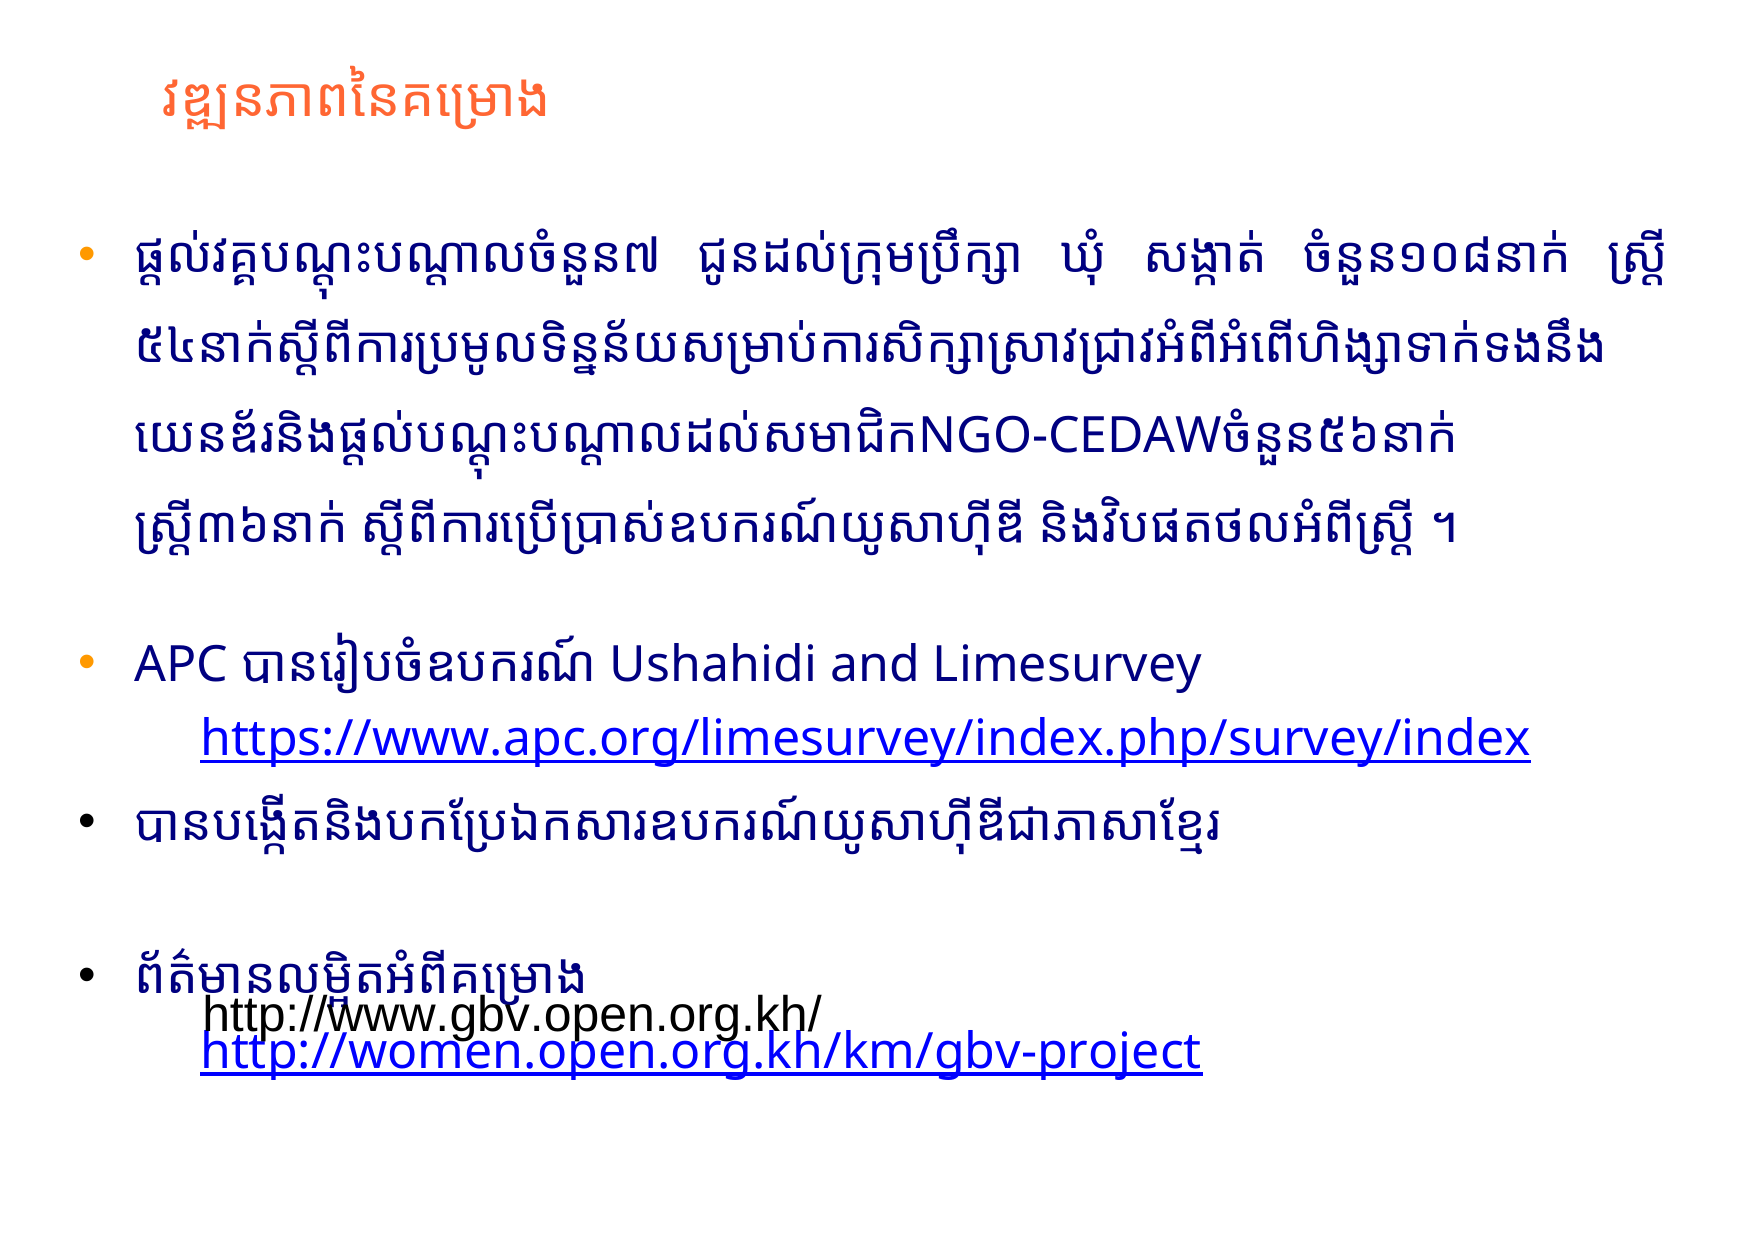

# វឌ្ឍនភាព​នៃ​គម្រោង
ផ្ដល់វគ្គបណ្ដុះបណ្ដាលចំនួន៧​ ជូន​ដល់​ក្រុមប្រឹក្សា ឃុំ សង្កាត់ ចំនួន​១០៨​នាក់​ ស្រ្ដី ៥៤នាក់ស្ដី​ពី​ការ​ប្រមូល​ទិន្នន័យ​សម្រាប់​ការ​សិក្សា​ស្រាវ​ជ្រាវ​​​អំពី​អំពើ​ហិង្សា​ទាក់ទង​នឹង​យេនឌ័រ​និង​​​ផ្ដល់​បណ្ដុះ​បណ្ដាល​ដល់​សមាជិក​NGO-CEDAW​ចំនួន​៥៦​នាក់​ ស្រ្ដី៣៦នាក់ ស្ដីពី​ការ​ប្រើ​ប្រាស់​ឧបករណ៍​យូសាហ៊ីឌី និង​វិបផតថល​អំពី​ស្រ្ដី​ ។
APC បាន​រៀបចំ​ឧបករណ៍ Ushahidi and Limesurvey
https://www.apc.org/limesurvey/index.php/survey/index
បាន​បង្កើត​និង​បក​ប្រែ​ឯកសារ​ឧបករណ៍​យូសាហ៊ីឌី​​ជា​ភាសាខ្មែរ​
ព័ត៌មាន​លម្អិត​អំពី​គម្រោង
http://women.open.org.kh/km/gbv-project
http://www.gbv.open.org.kh/